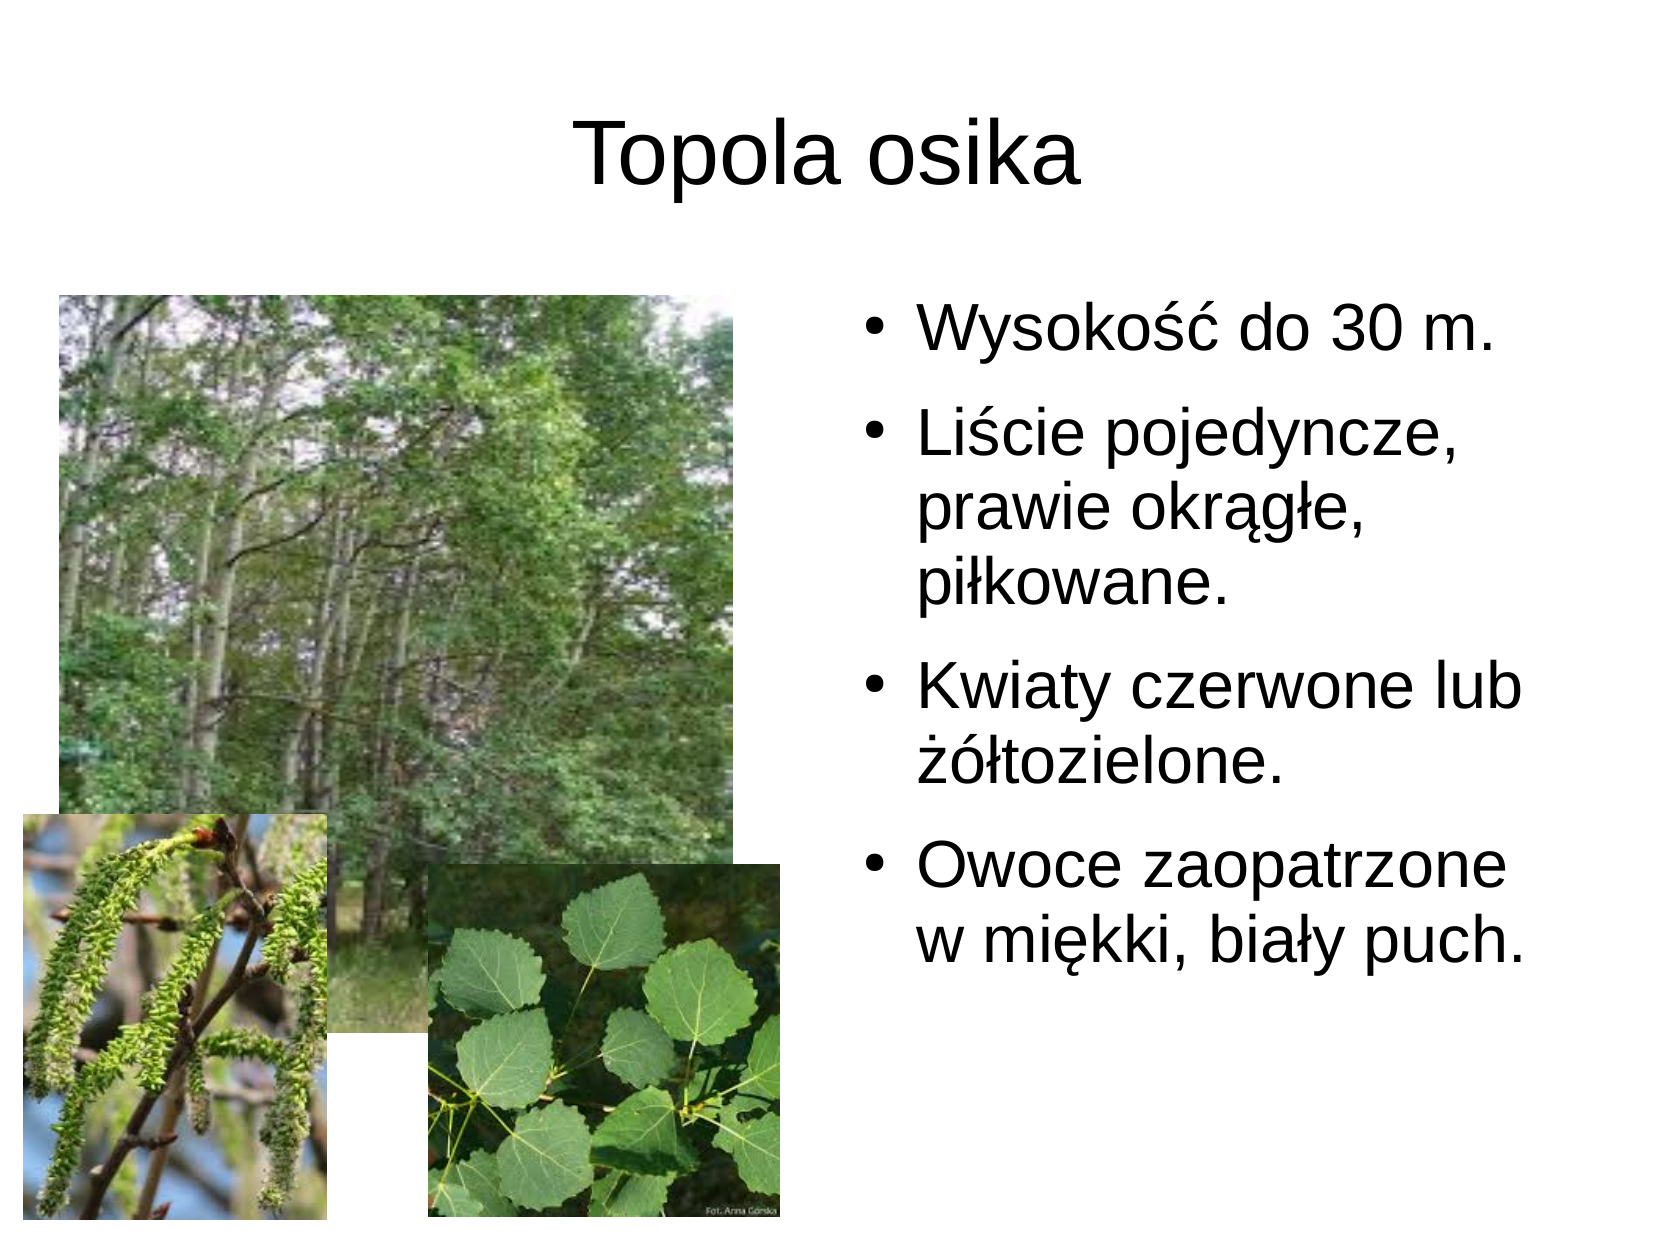

# Topola osika
Wysokość do 30 m.
Liście pojedyncze, prawie okrągłe, piłkowane.
Kwiaty czerwone lub żółtozielone.
Owoce zaopatrzone w miękki, biały puch.